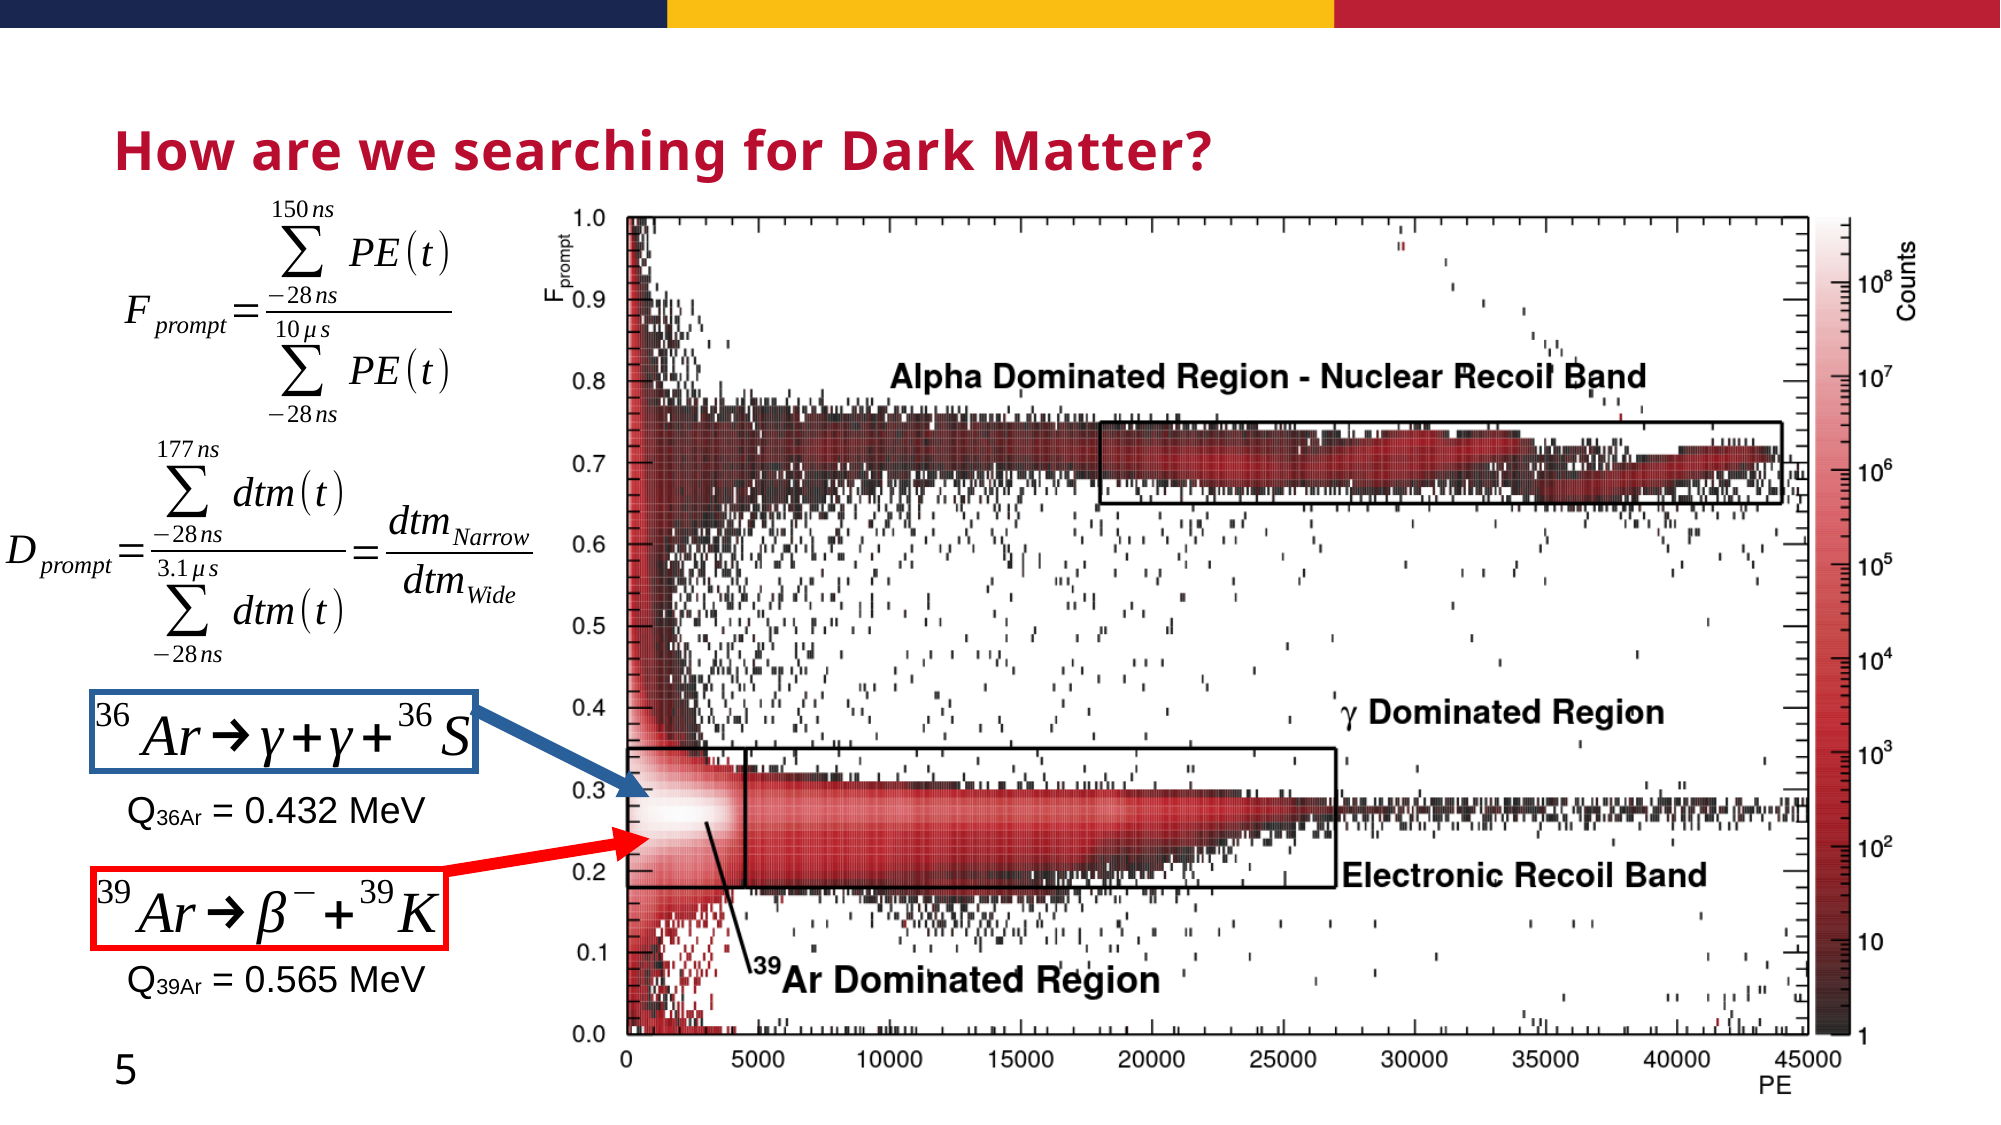

# How are we searching for Dark Matter?
Q36Ar = 0.432 MeV
Q39Ar = 0.565 MeV